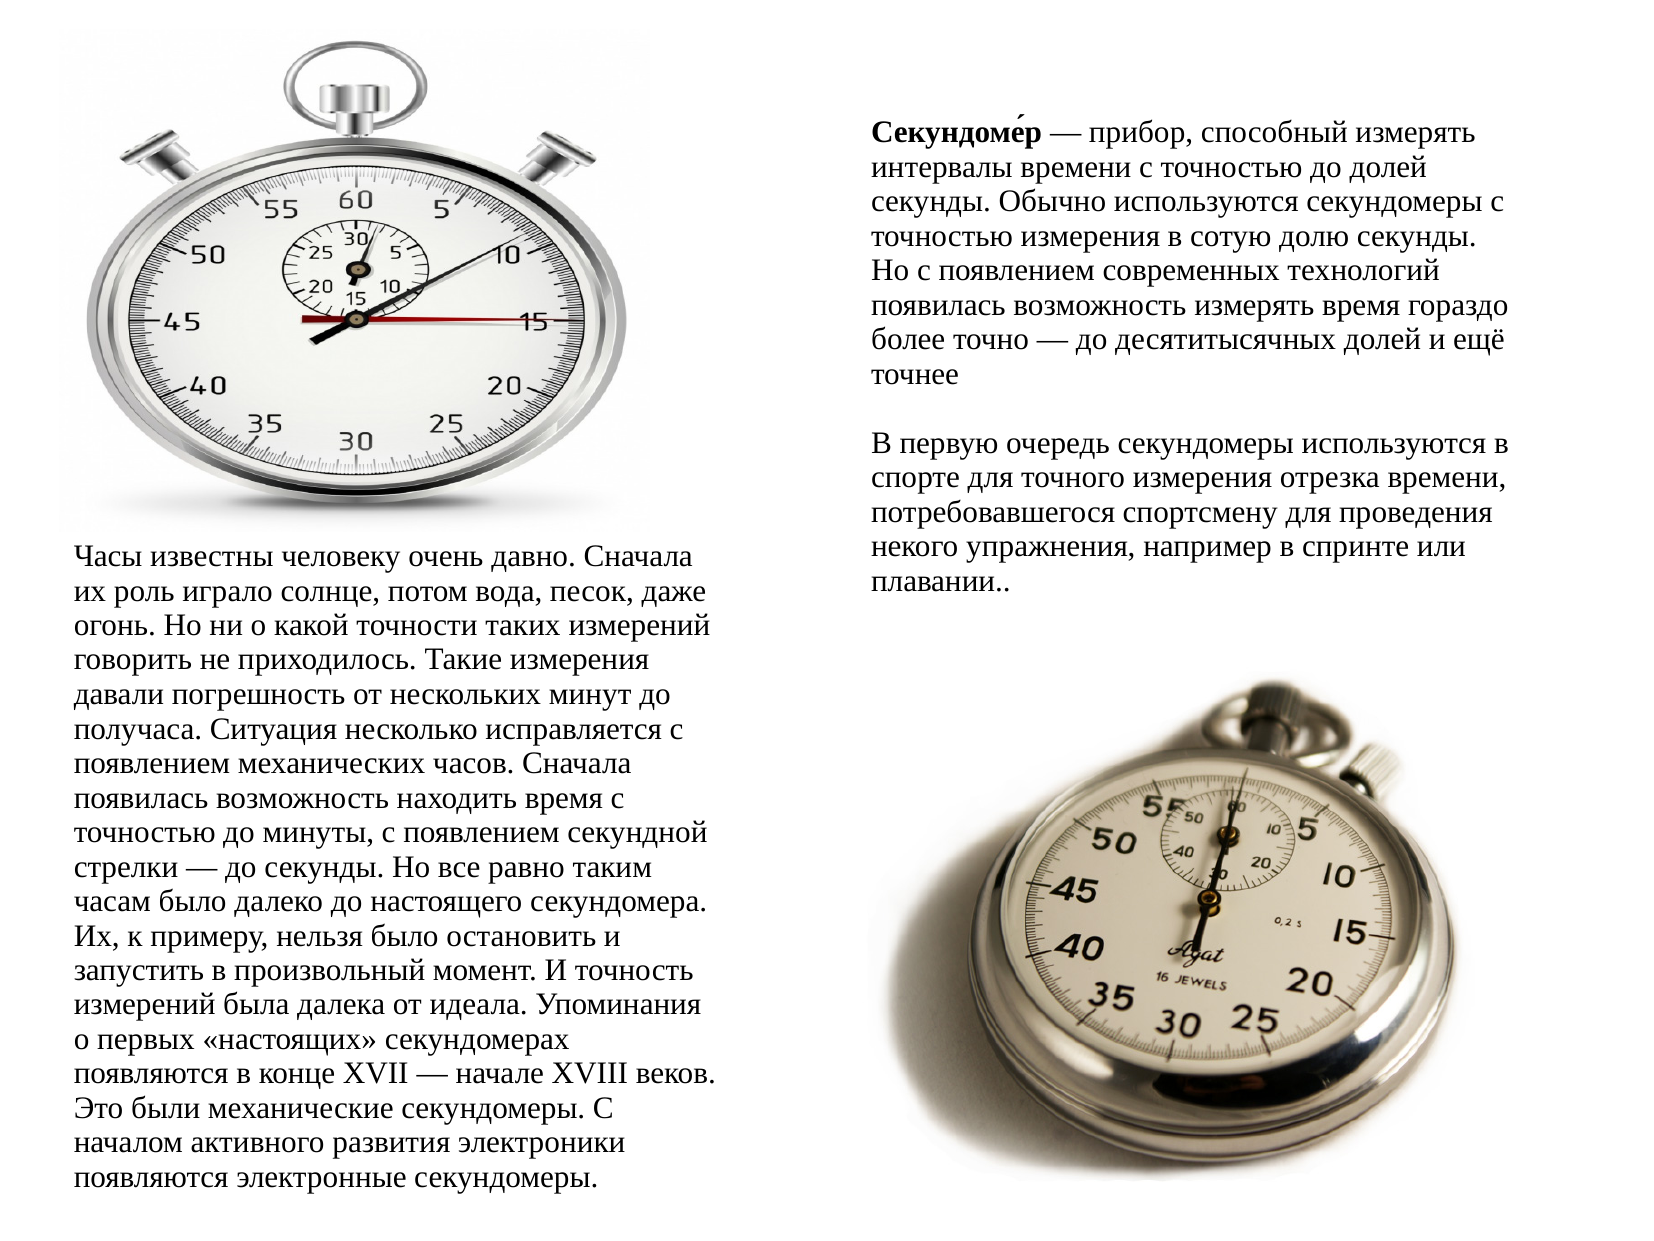

Секундоме́р — прибор, способный измерять интервалы времени с точностью до долей секунды. Обычно используются секундомеры с точностью измерения в сотую долю секунды. Но с появлением современных технологий появилась возможность измерять время гораздо более точно — до десятитысячных долей и ещё точнее
В первую очередь секундомеры используются в спорте для точного измерения отрезка времени, потребовавшегося спортсмену для проведения некого упражнения, например в спринте или плавании..
Часы известны человеку очень давно. Сначала их роль играло солнце, потом вода, песок, даже огонь. Но ни о какой точности таких измерений говорить не приходилось. Такие измерения давали погрешность от нескольких минут до получаса. Ситуация несколько исправляется с появлением механических часов. Сначала появилась возможность находить время с точностью до минуты, с появлением секундной стрелки — до секунды. Но все равно таким часам было далеко до настоящего секундомера. Их, к примеру, нельзя было остановить и запустить в произвольный момент. И точность измерений была далека от идеала. Упоминания о первых «настоящих» секундомерах появляются в конце XVII — начале XVIII веков. Это были механические секундомеры. С началом активного развития электроники появляются электронные секундомеры.